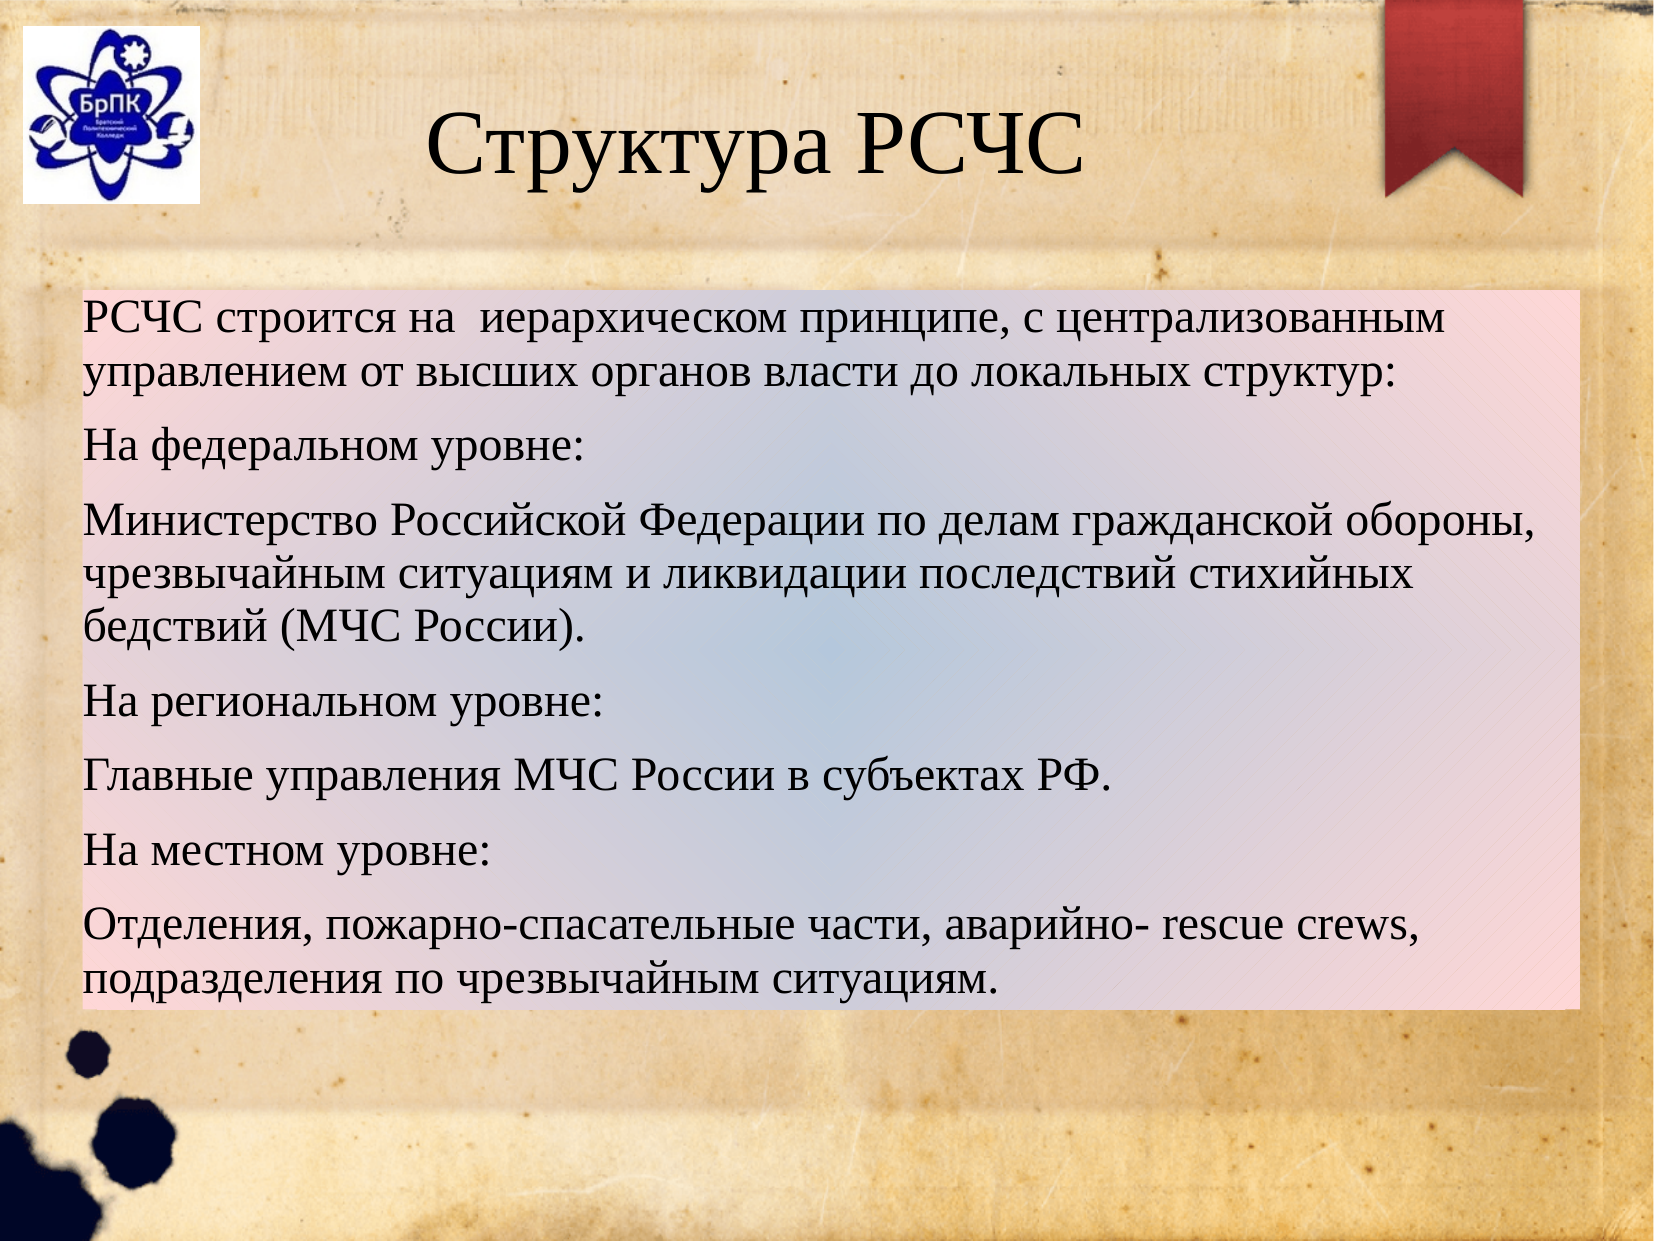

# Структура РСЧС
РСЧС строится на иерархическом принципе, с централизованным управлением от высших органов власти до локальных структур:
На федеральном уровне:
Министерство Российской Федерации по делам гражданской обороны, чрезвычайным ситуациям и ликвидации последствий стихийных бедствий (МЧС России).
На региональном уровне:
Главные управления МЧС России в субъектах РФ.
На местном уровне:
Отделения, пожарно-спасательные части, аварийно- rescue crews, подразделения по чрезвычайным ситуациям.